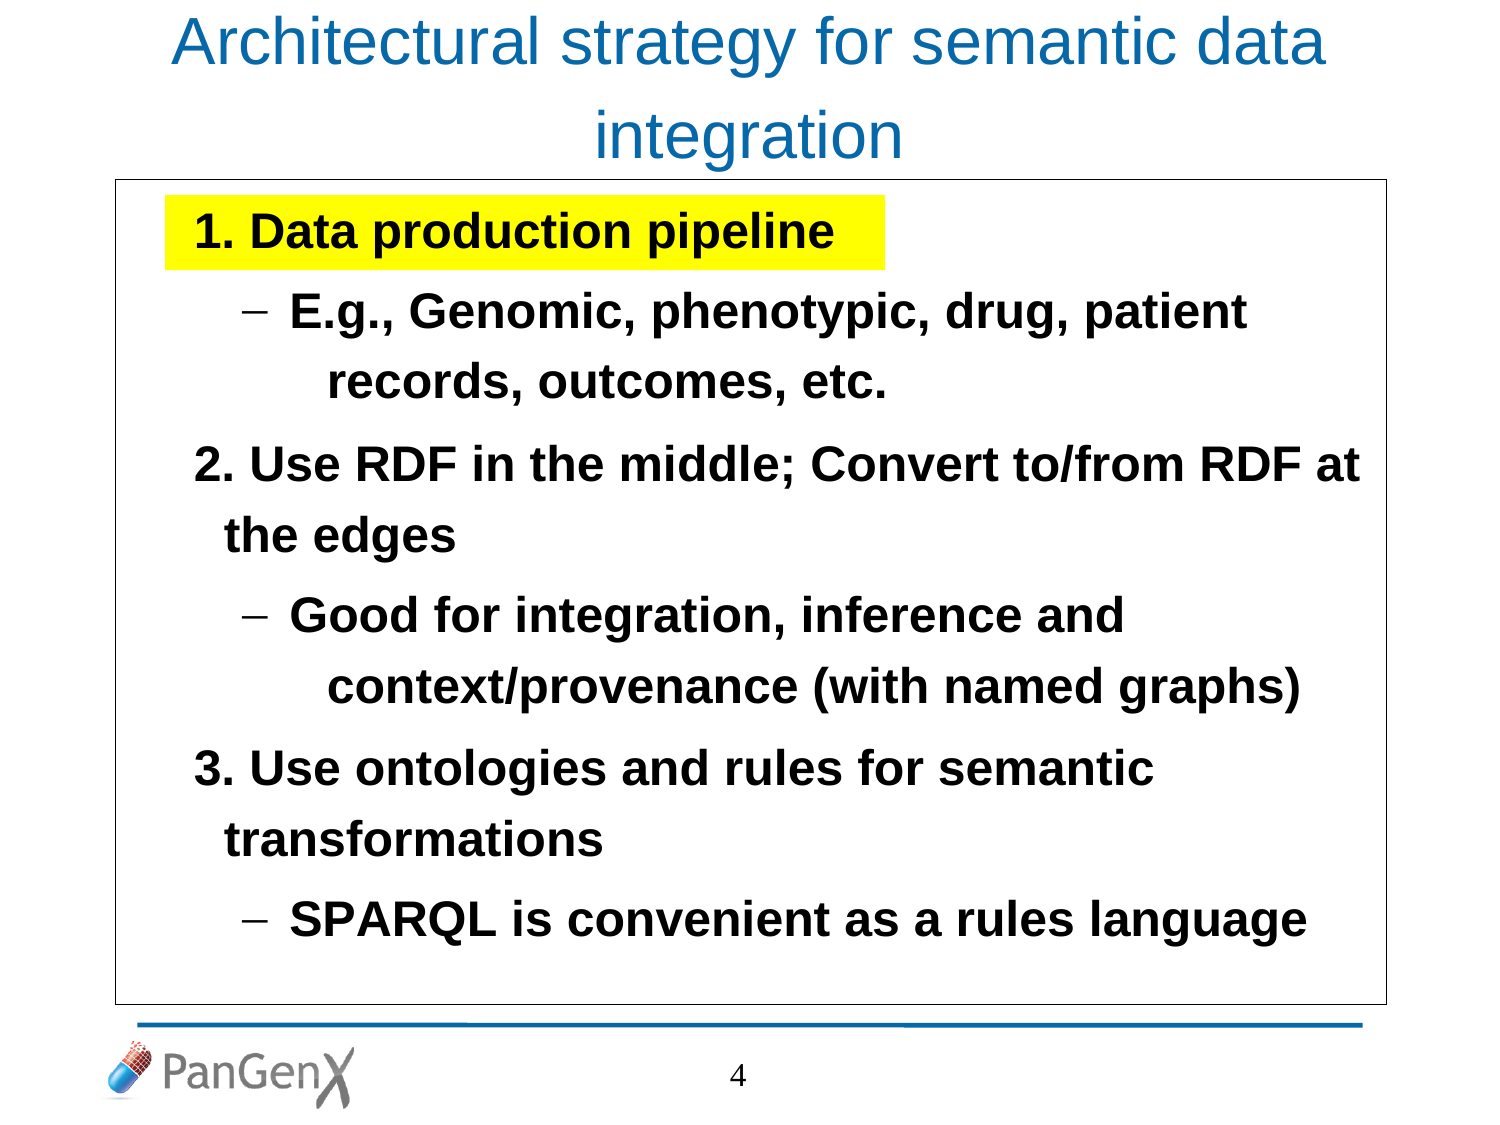

# Architectural strategy for semantic data integration
1. Data production pipeline
E.g., Genomic, phenotypic, drug, patient records, outcomes, etc.
2. Use RDF in the middle; Convert to/from RDF at the edges
Good for integration, inference and context/provenance (with named graphs)
3. Use ontologies and rules for semantic transformations
SPARQL is convenient as a rules language
4